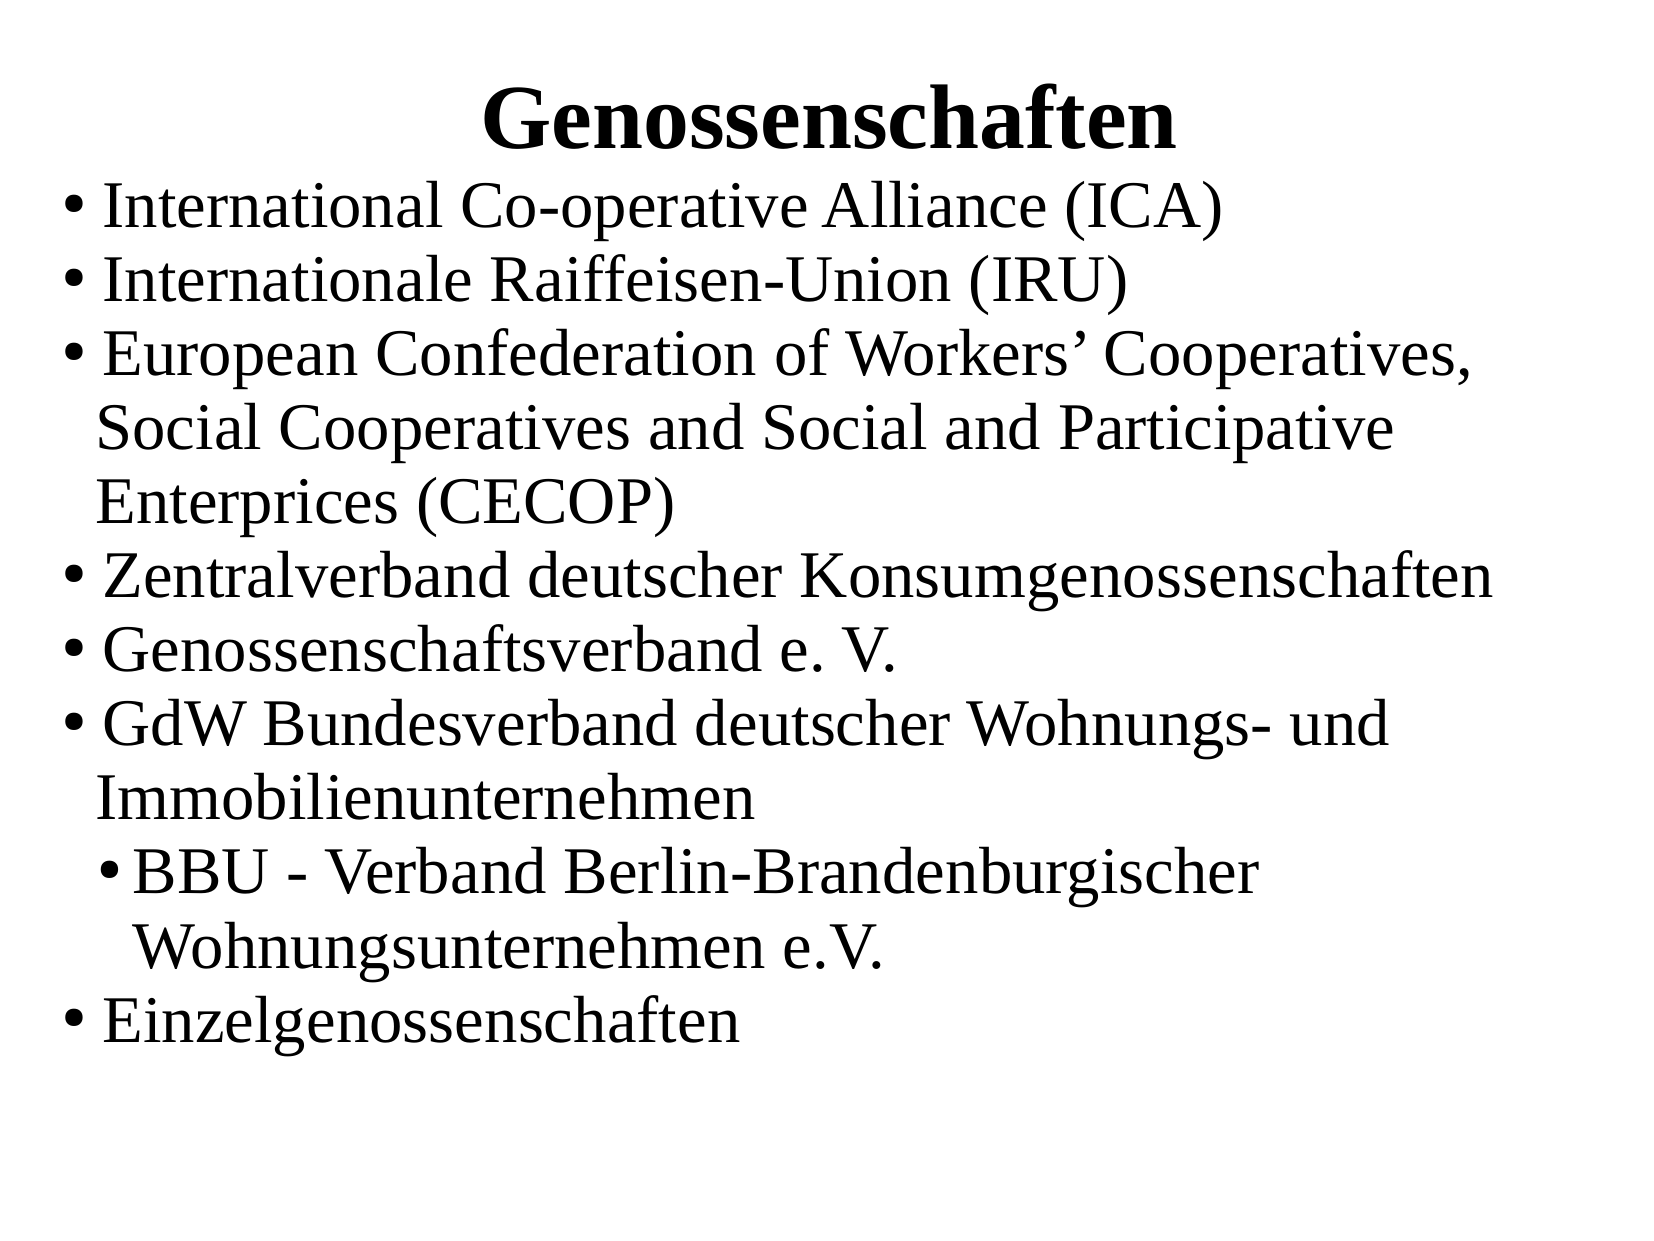

Genossenschaften
 International Co-operative Alliance (ICA)
 Internationale Raiffeisen-Union (IRU)
 European Confederation of Workers’ Cooperatives, Social Cooperatives and Social and Participative Enterprices (CECOP)
 Zentralverband deutscher Konsumgenossenschaften
 Genossenschaftsverband e. V.
 GdW Bundesverband deutscher Wohnungs- und Immobilienunternehmen
BBU - Verband Berlin-Brandenburgischer Wohnungsunternehmen e.V.
 Einzelgenossenschaften